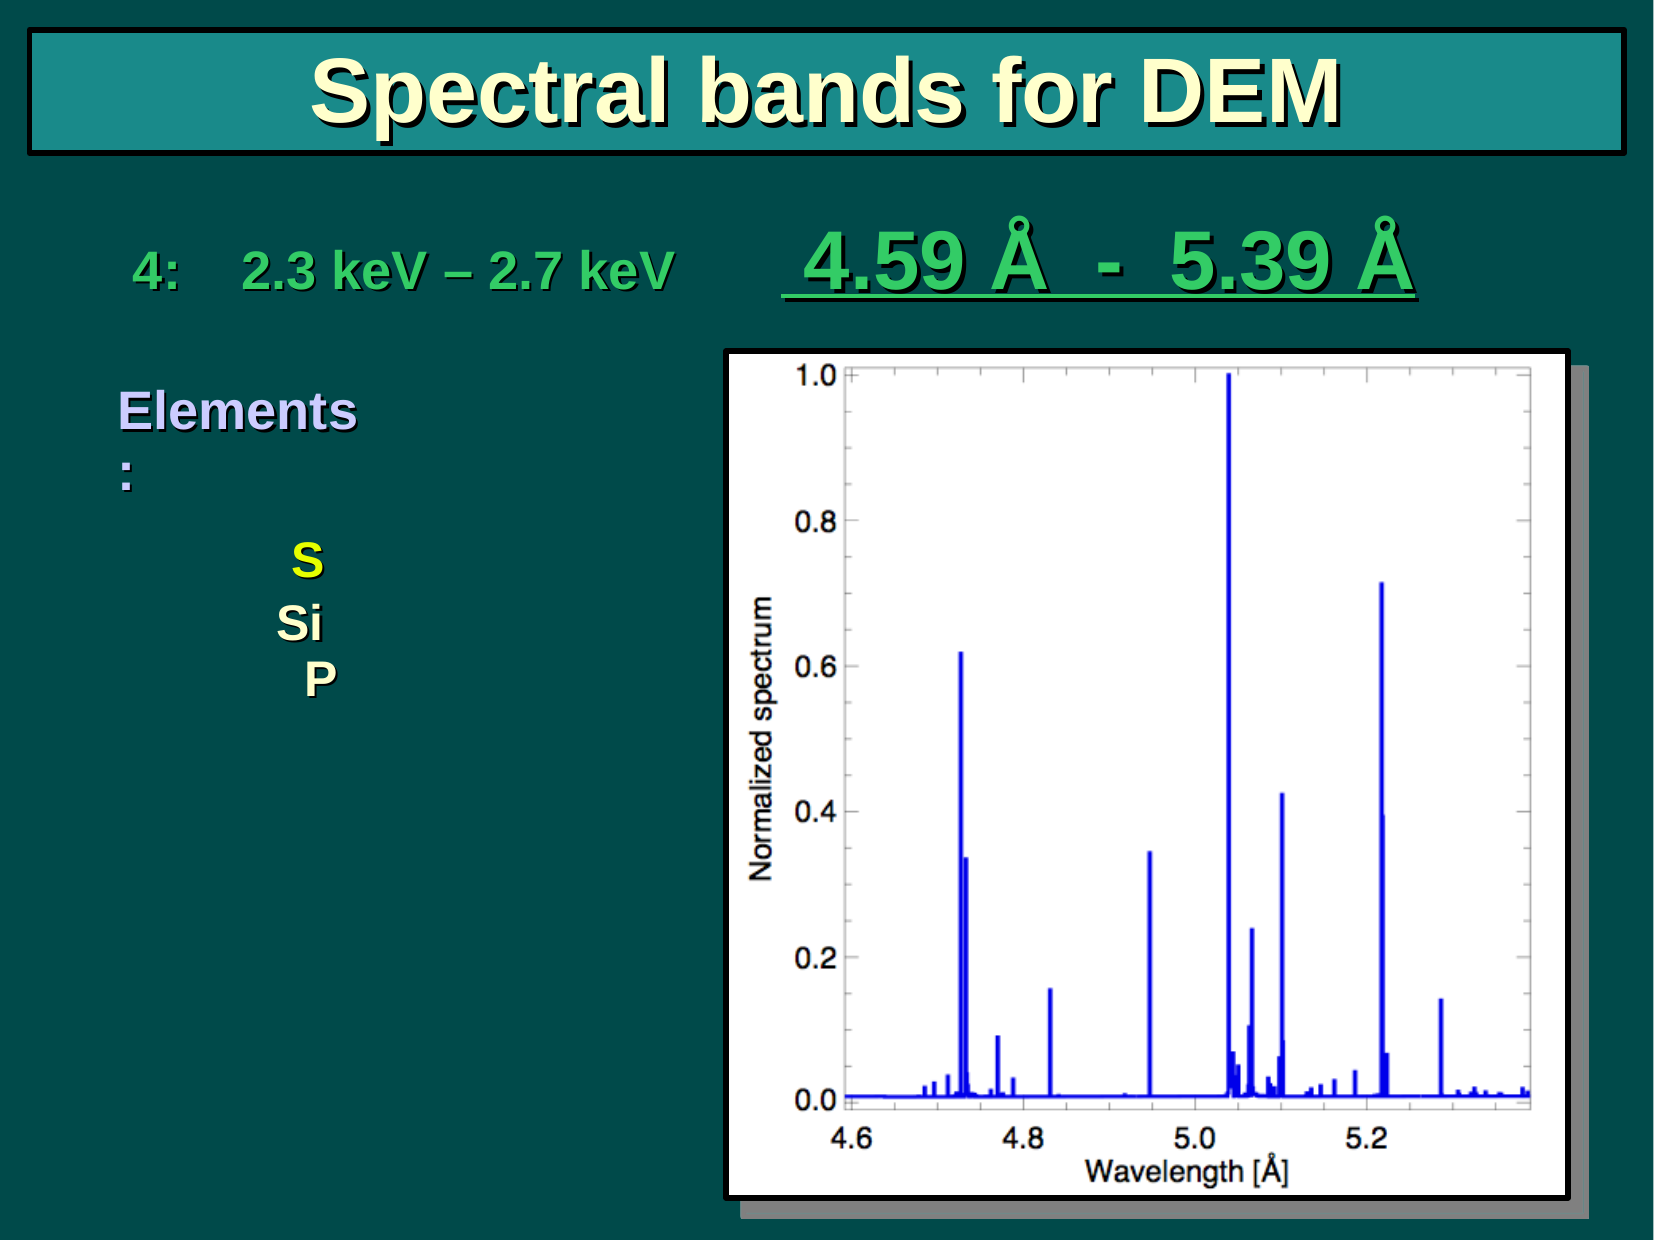

Spectral bands for DEM
4: 2.3 keV – 2.7 keV 4.59 Å - 5.39 Å
Elements:
 S
 Si
 P